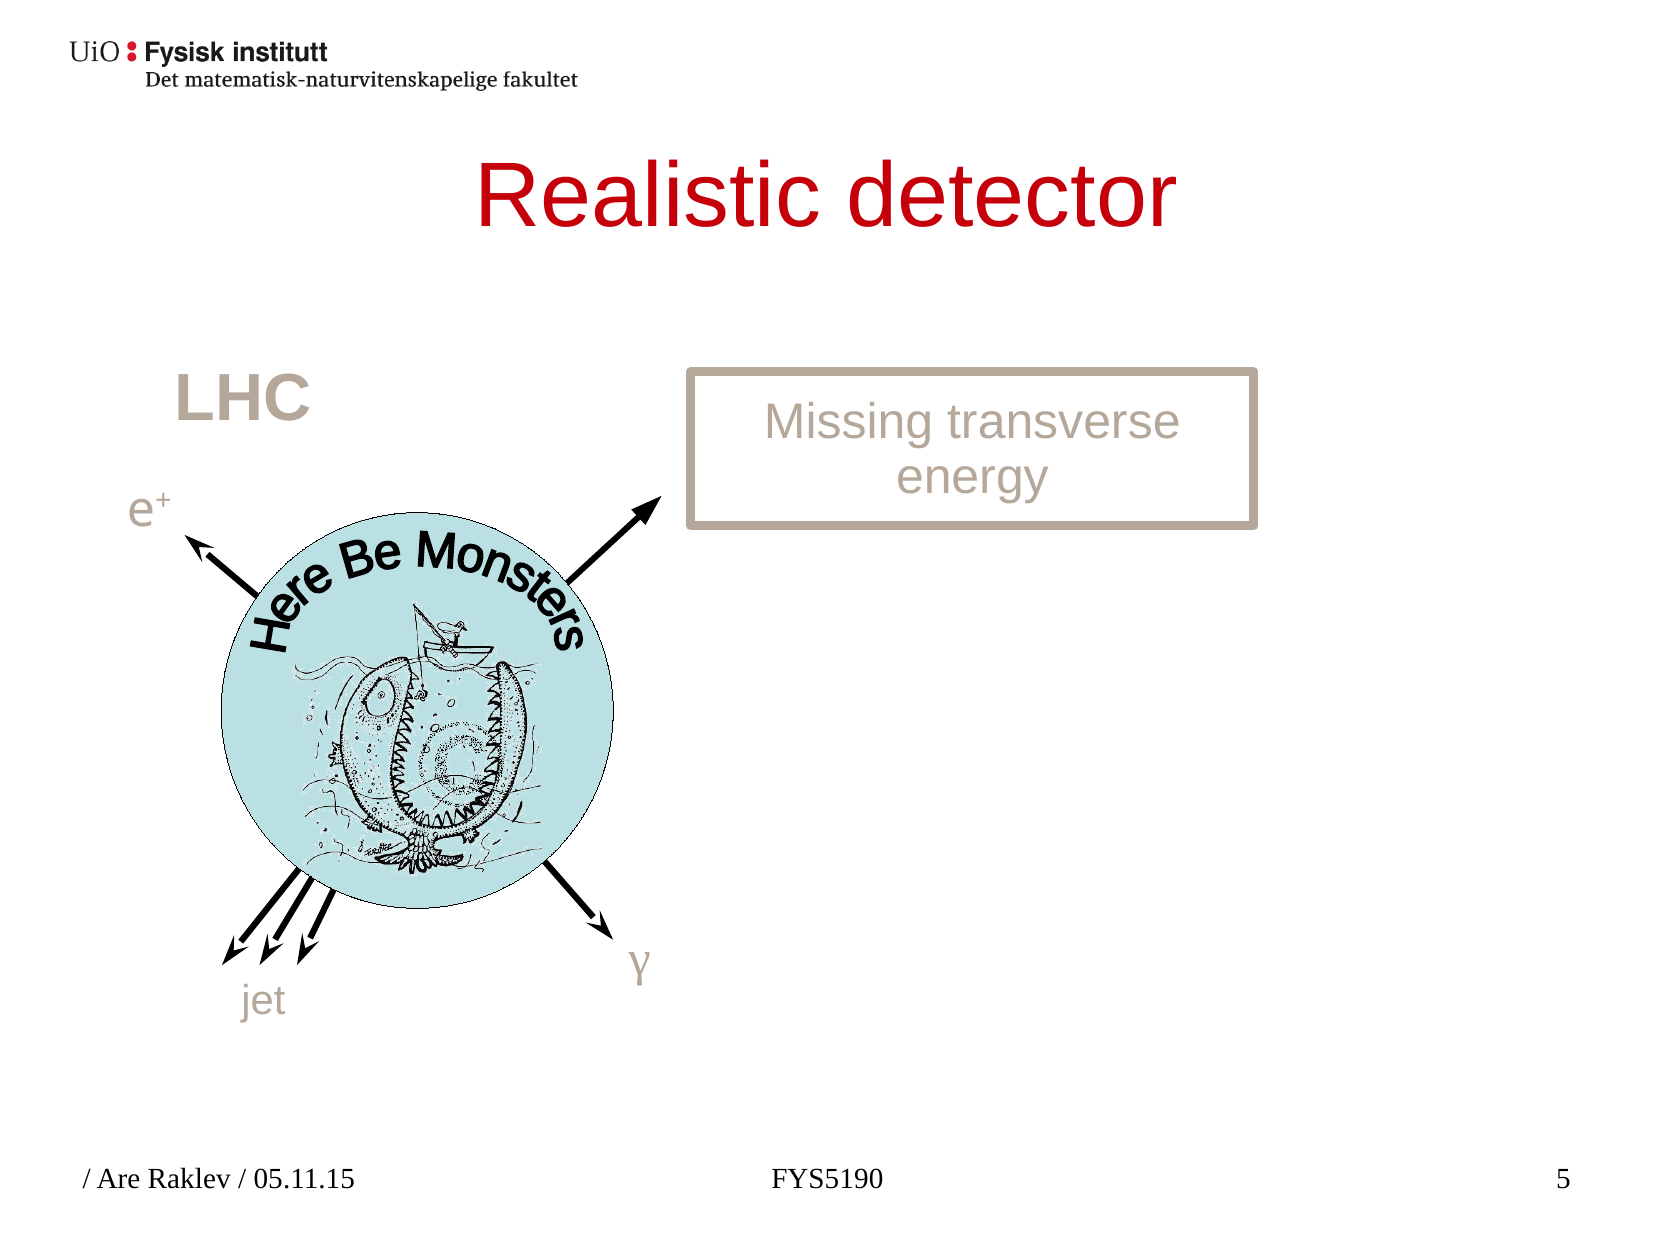

# Realistic detector
LHC
Missing transverse energy
e+
Here Be Monsters
jet
γ
/ Are Raklev / 05.11.15
FYS5190
5